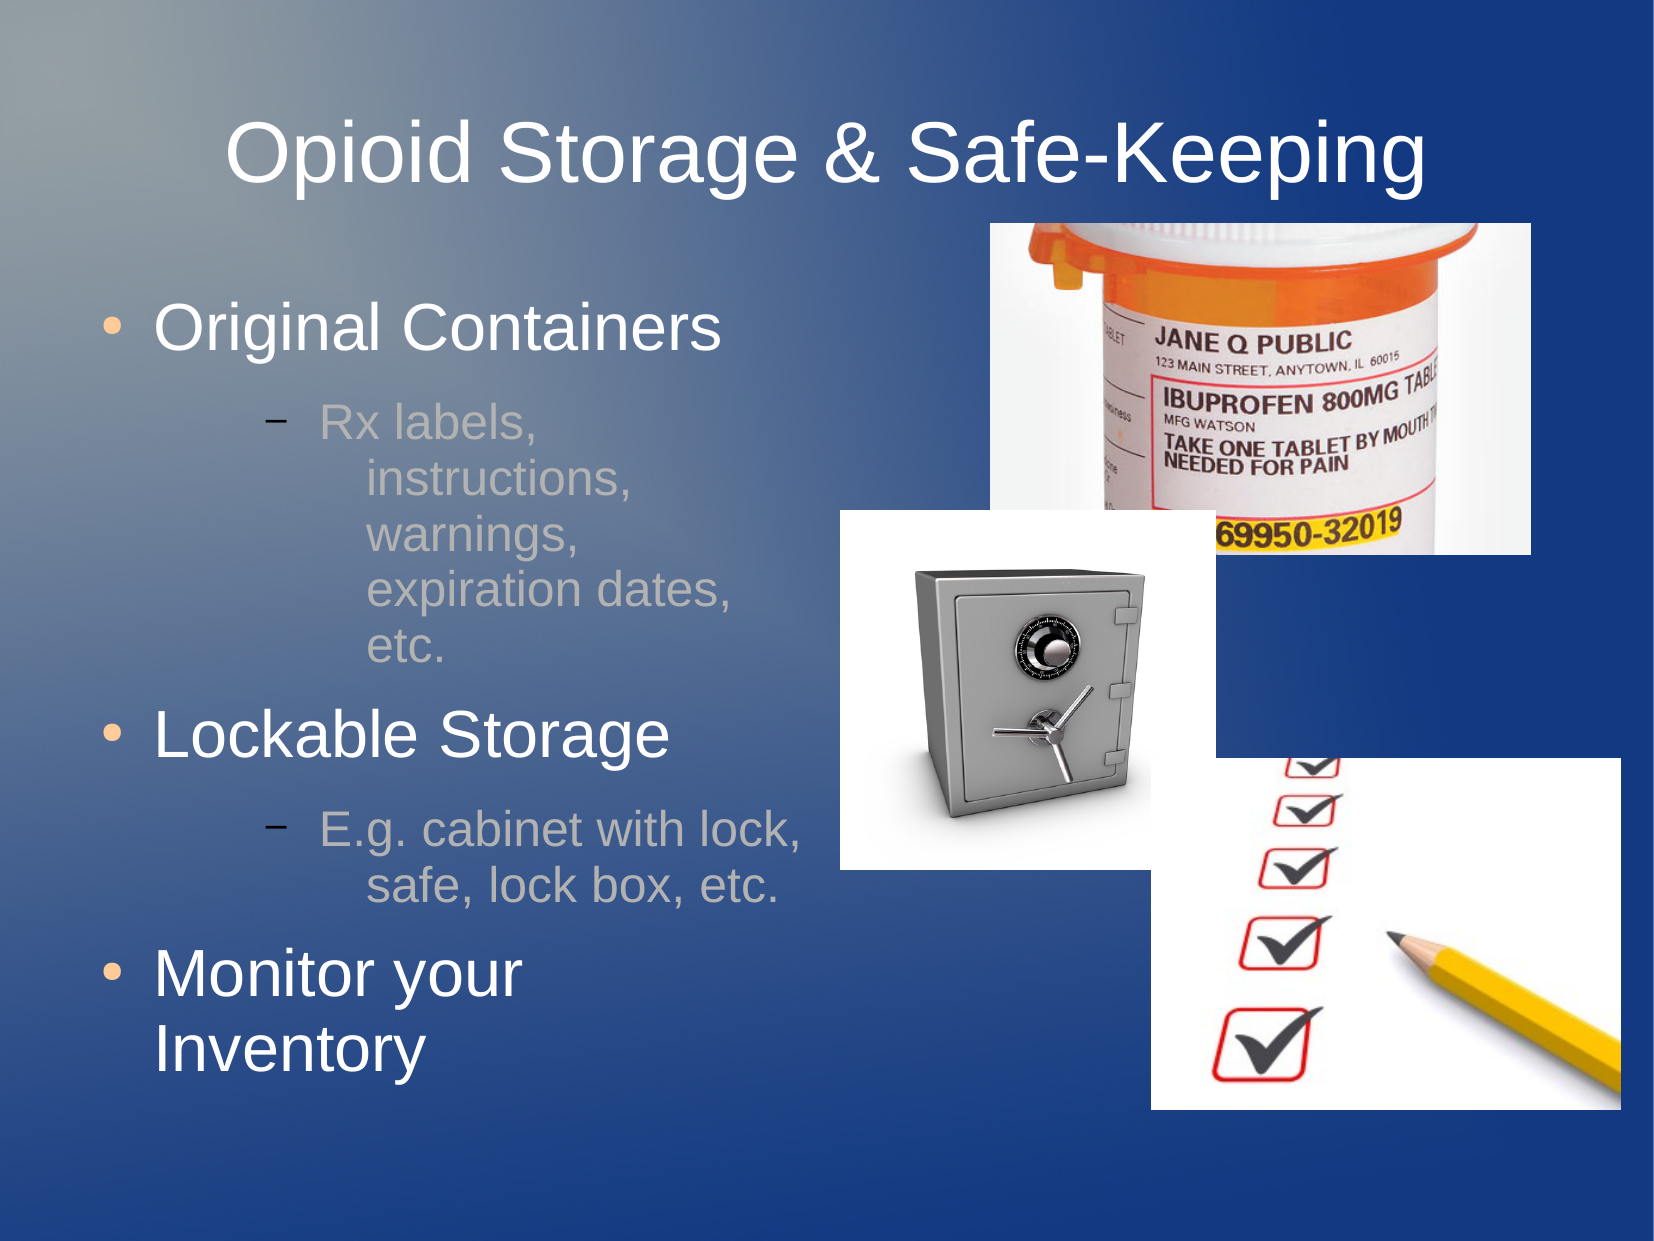

# Opioid Storage & Safe-Keeping
Original Containers
Rx labels, instructions, warnings, expiration dates, etc.
Lockable Storage
E.g. cabinet with lock, safe, lock box, etc.
Monitor your Inventory